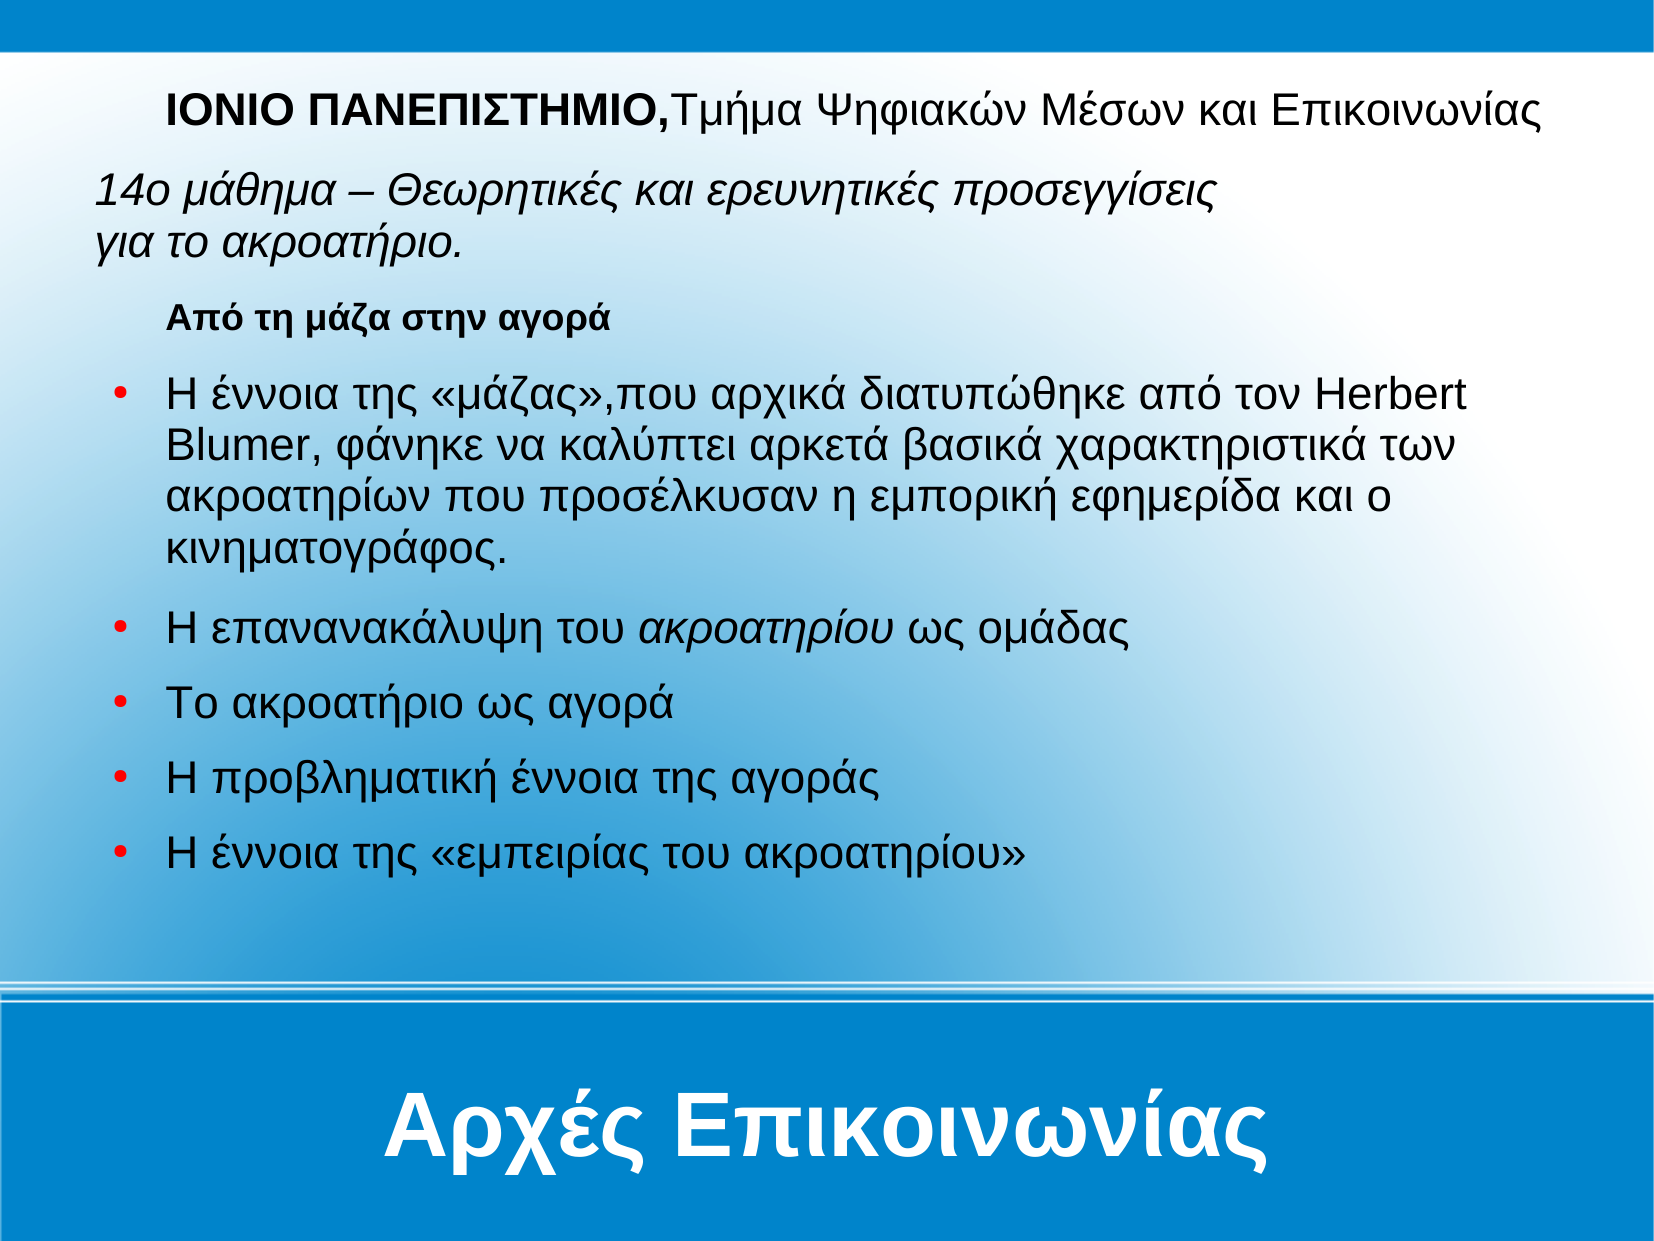

ΙΟΝΙΟ ΠΑΝΕΠΙΣΤΗΜΙΟ,Τμήμα Ψηφιακών Μέσων και Επικοινωνίας
14ο μάθημα – Θεωρητικές και ερευνητικές προσεγγίσεις
για το ακροατήριο.
Από τη μάζα στην αγορά
Η έννοια της «μάζας»,που αρχικά διατυπώθηκε από τον Herbert Blumer, φάνηκε να καλύπτει αρκετά βασικά χαρακτηριστικά των ακροατηρίων που προσέλκυσαν η εμπορική εφημερίδα και ο κινηματογράφος.
Η επανανακάλυψη του ακροατηρίου ως ομάδας
Το ακροατήριο ως αγορά
Η προβληματική έννοια της αγοράς
Η έννοια της «εμπειρίας του ακροατηρίου»
# Αρχές Επικοινωνίας